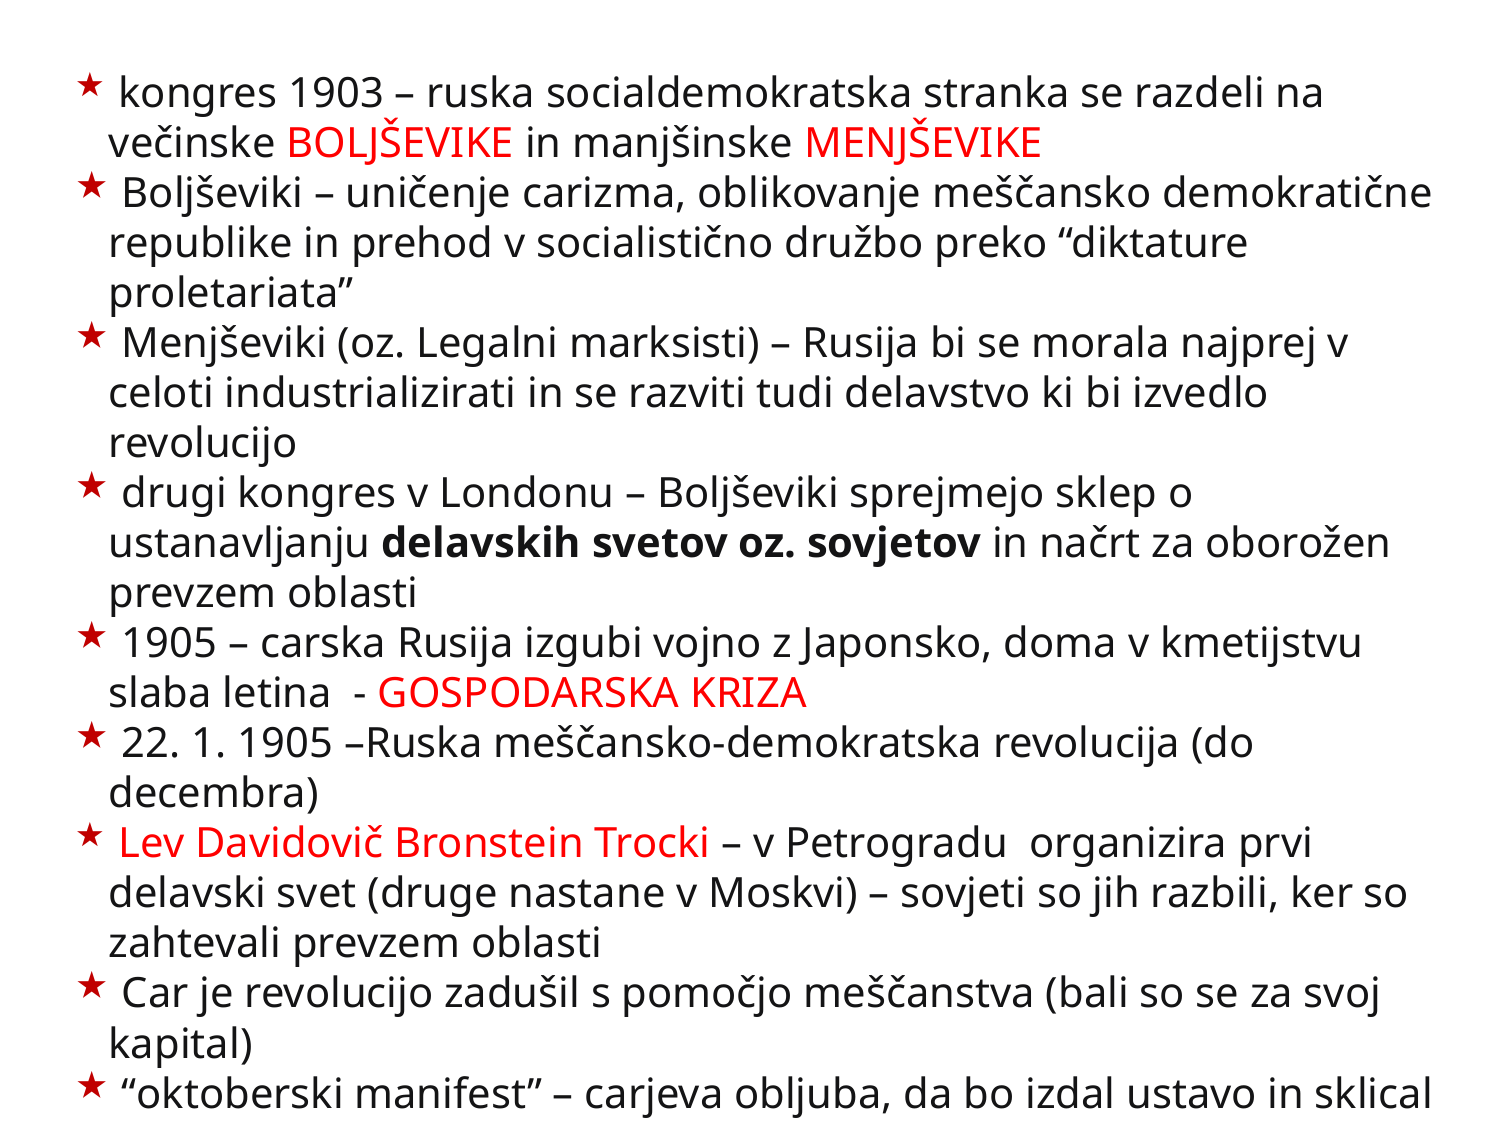

kongres 1903 – ruska socialdemokratska stranka se razdeli na večinske BOLJŠEVIKE in manjšinske MENJŠEVIKE
 Boljševiki – uničenje carizma, oblikovanje meščansko demokratične republike in prehod v socialistično družbo preko “diktature proletariata”
 Menjševiki (oz. Legalni marksisti) – Rusija bi se morala najprej v celoti industrializirati in se razviti tudi delavstvo ki bi izvedlo revolucijo
 drugi kongres v Londonu – Boljševiki sprejmejo sklep o ustanavljanju delavskih svetov oz. sovjetov in načrt za oborožen prevzem oblasti
 1905 – carska Rusija izgubi vojno z Japonsko, doma v kmetijstvu slaba letina - GOSPODARSKA KRIZA
 22. 1. 1905 –Ruska meščansko-demokratska revolucija (do decembra)
 Lev Davidovič Bronstein Trocki – v Petrogradu organizira prvi delavski svet (druge nastane v Moskvi) – sovjeti so jih razbili, ker so zahtevali prevzem oblasti
 Car je revolucijo zadušil s pomočjo meščanstva (bali so se za svoj kapital)
 “oktoberski manifest” – carjeva obljuba, da bo izdal ustavo in sklical parlament – DUMO (državni zbor)